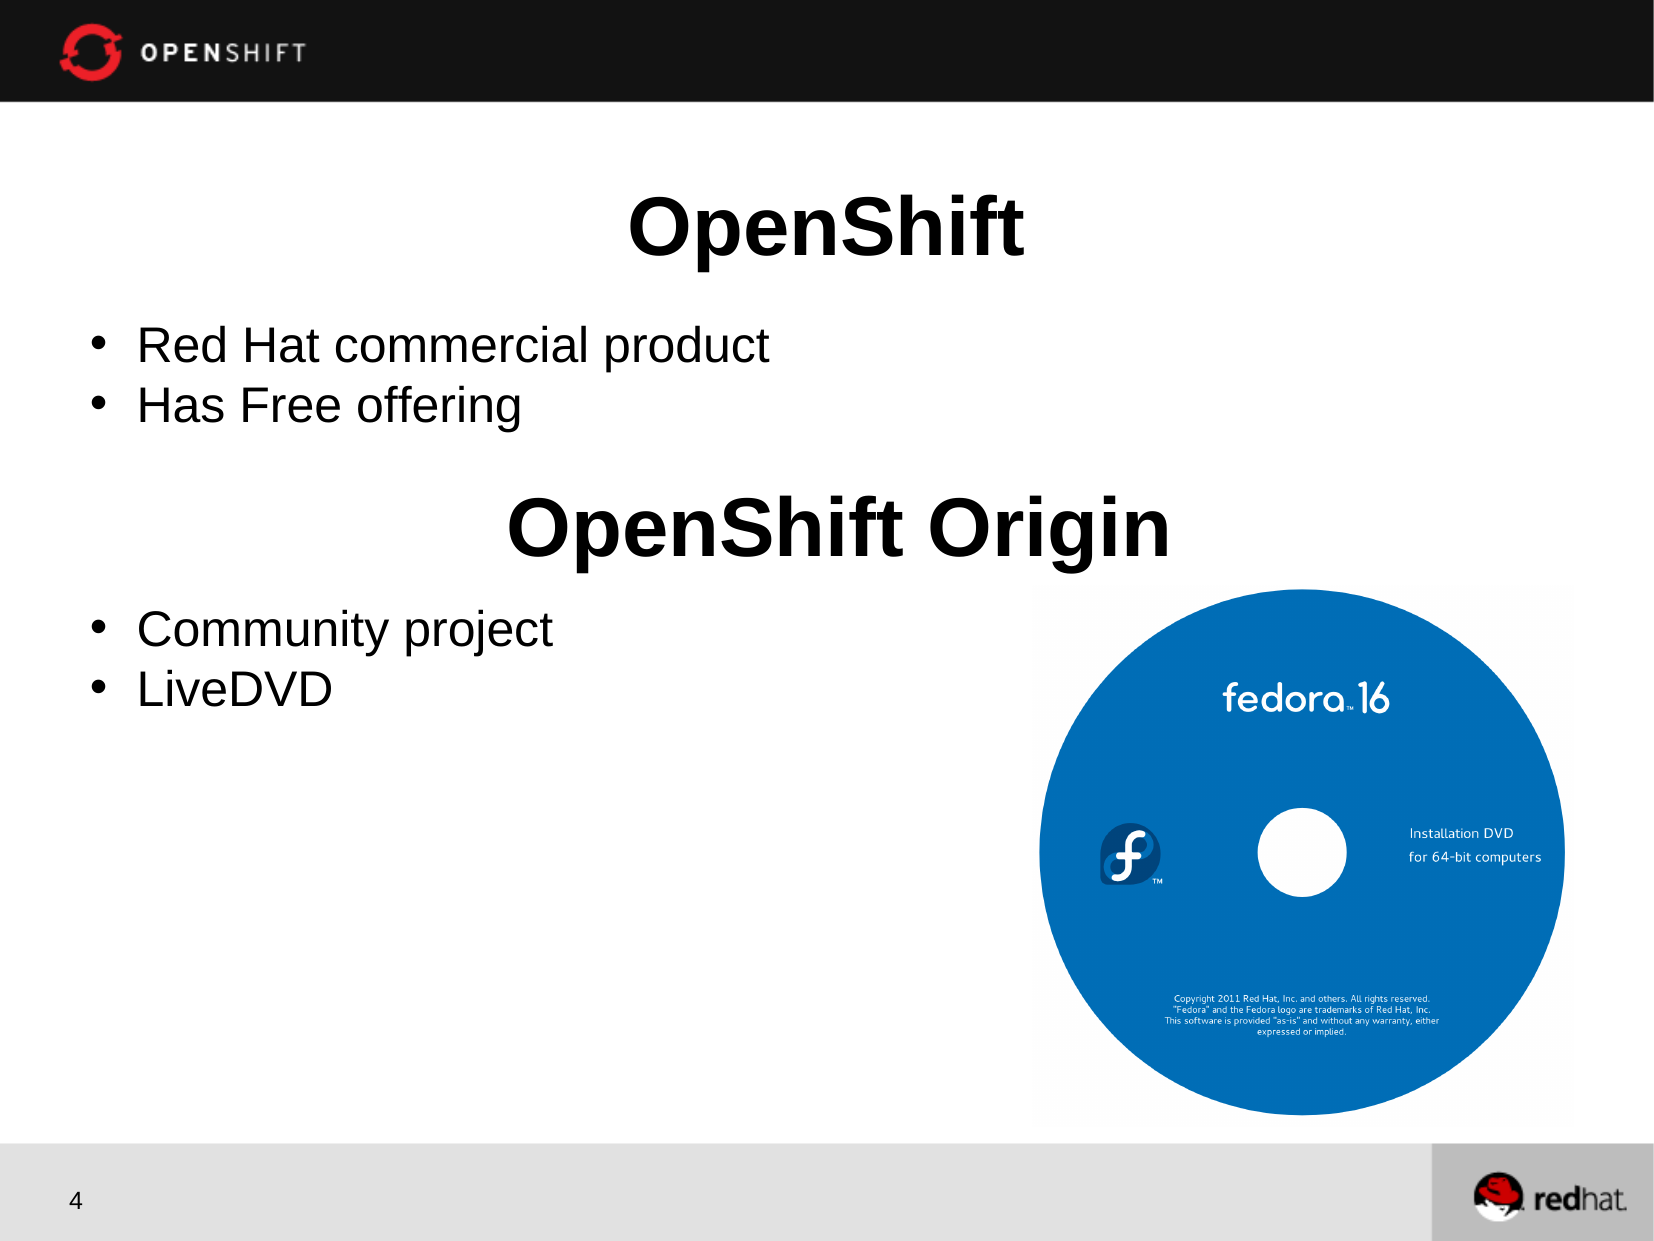

OpenShift
Red Hat commercial product
Has Free offering
OpenShift Origin
Community project
LiveDVD